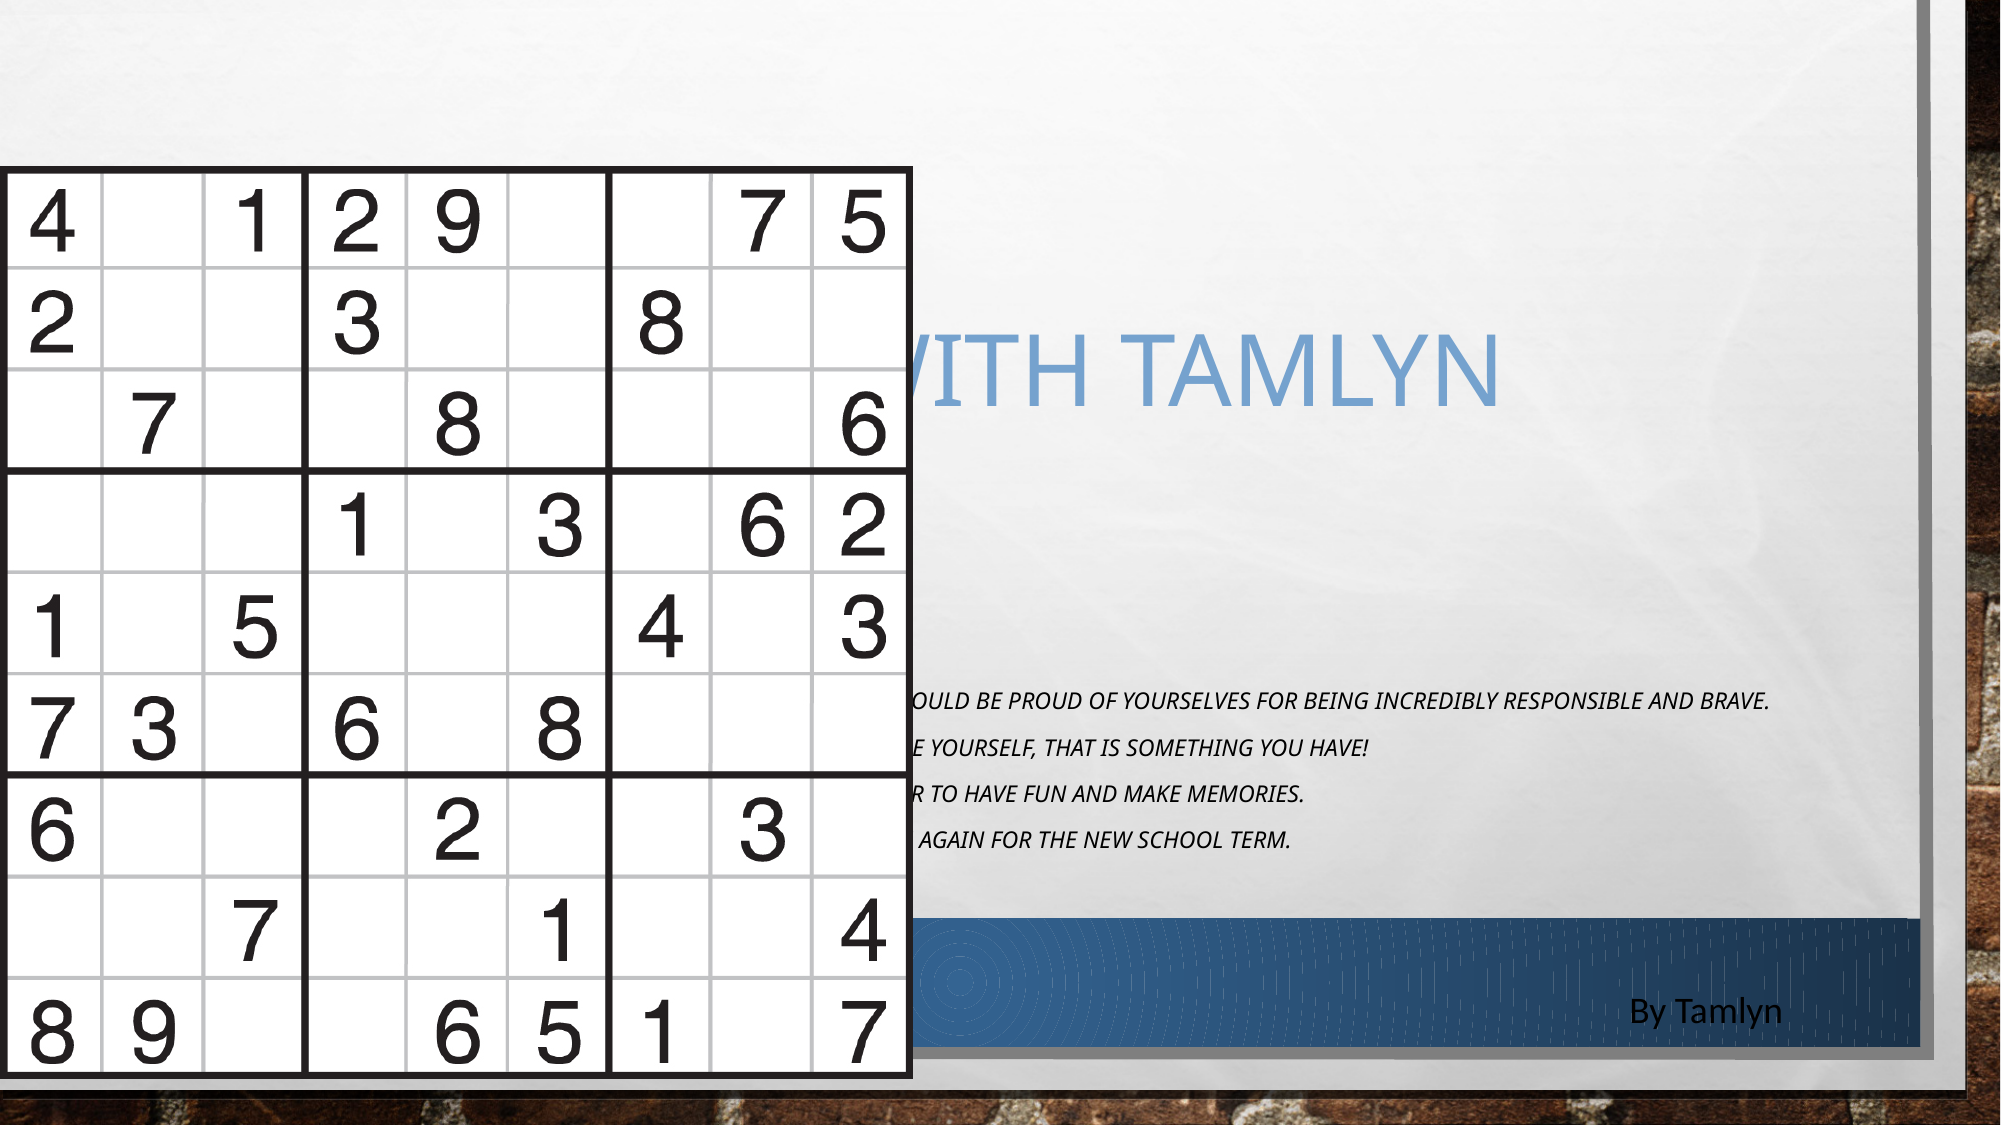

# Sudoku with Tamlyn
The last few months have been challenging and tough, but you should be proud of yourselves for being incredibly responsible and brave.
You can't change the circumstances you are in, but you can change yourself, that is something you have!
Thinking in a positive way will help improve things, use the summer to have fun and make memories.
We will miss you over the summer and look forward to seeing you again for the new school term.
By Tamlyn